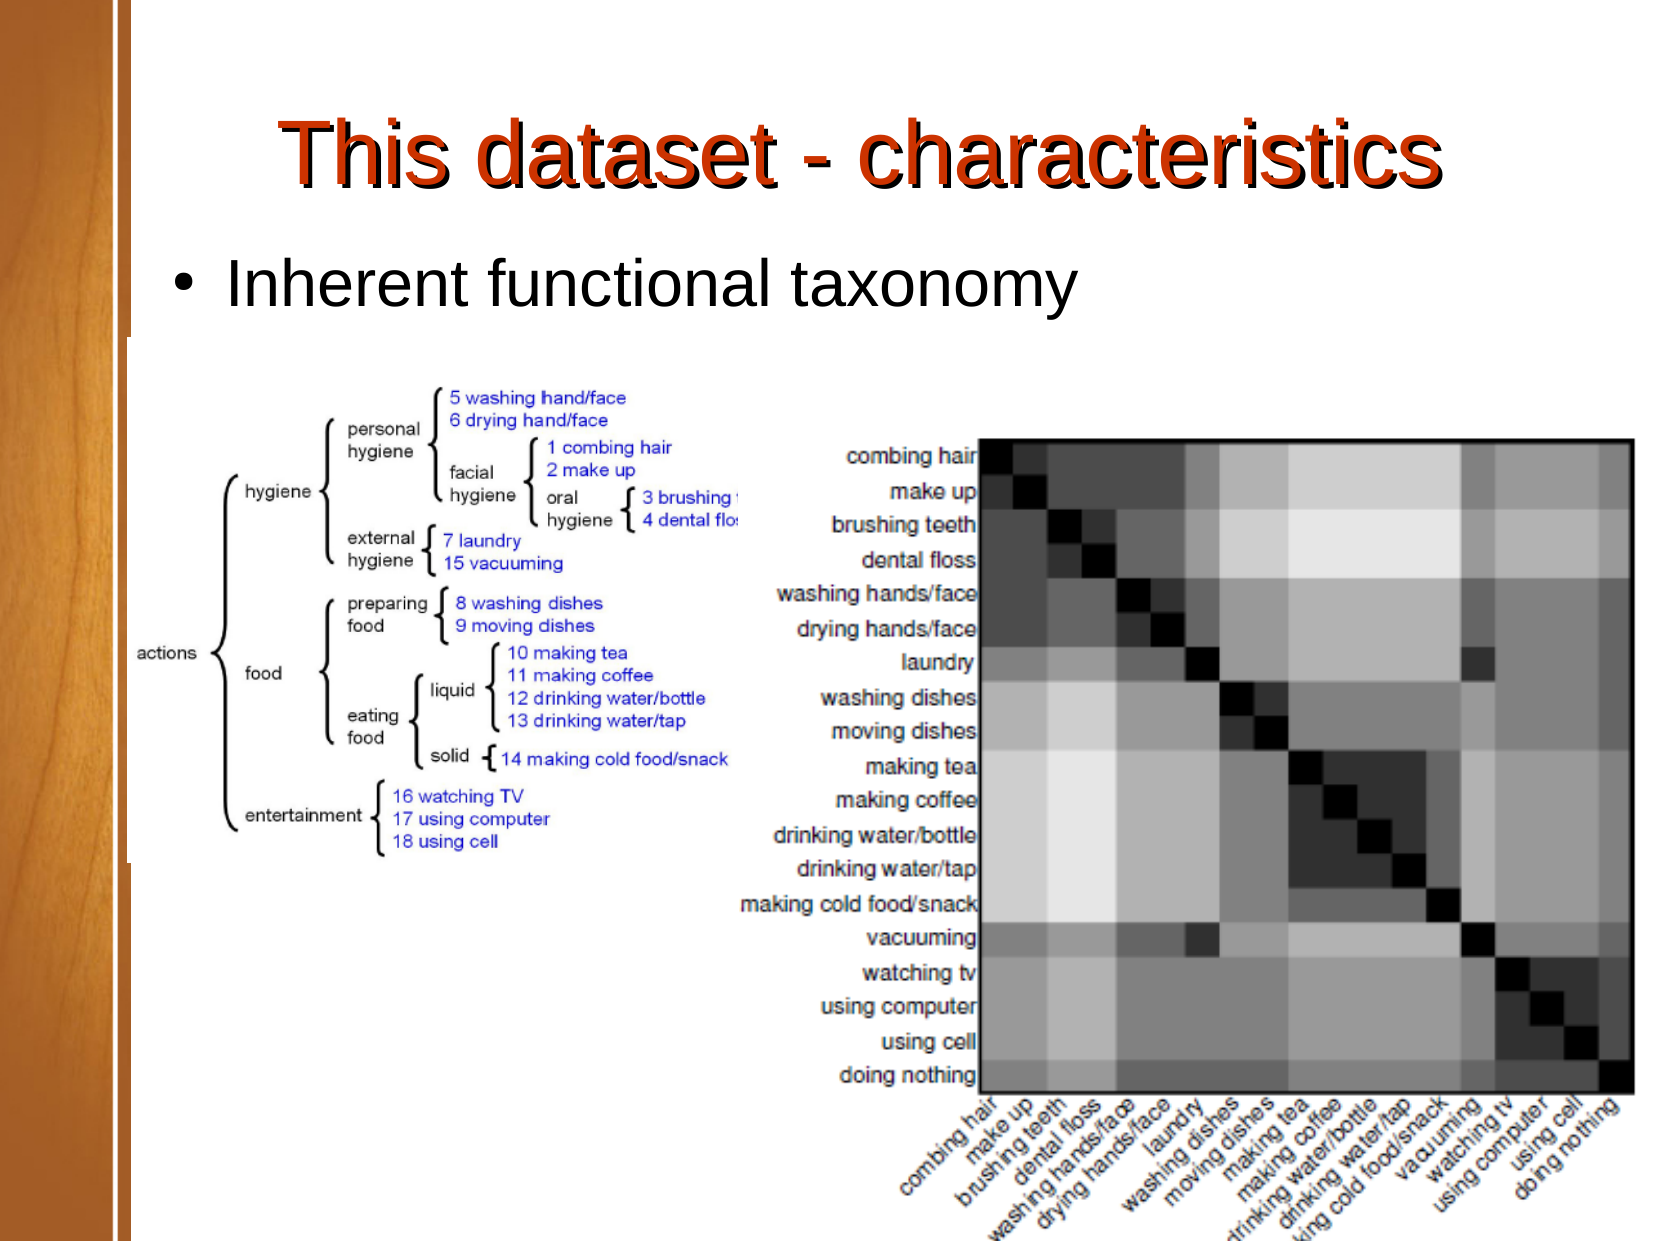

# This dataset - characteristics
Inherent functional taxonomy